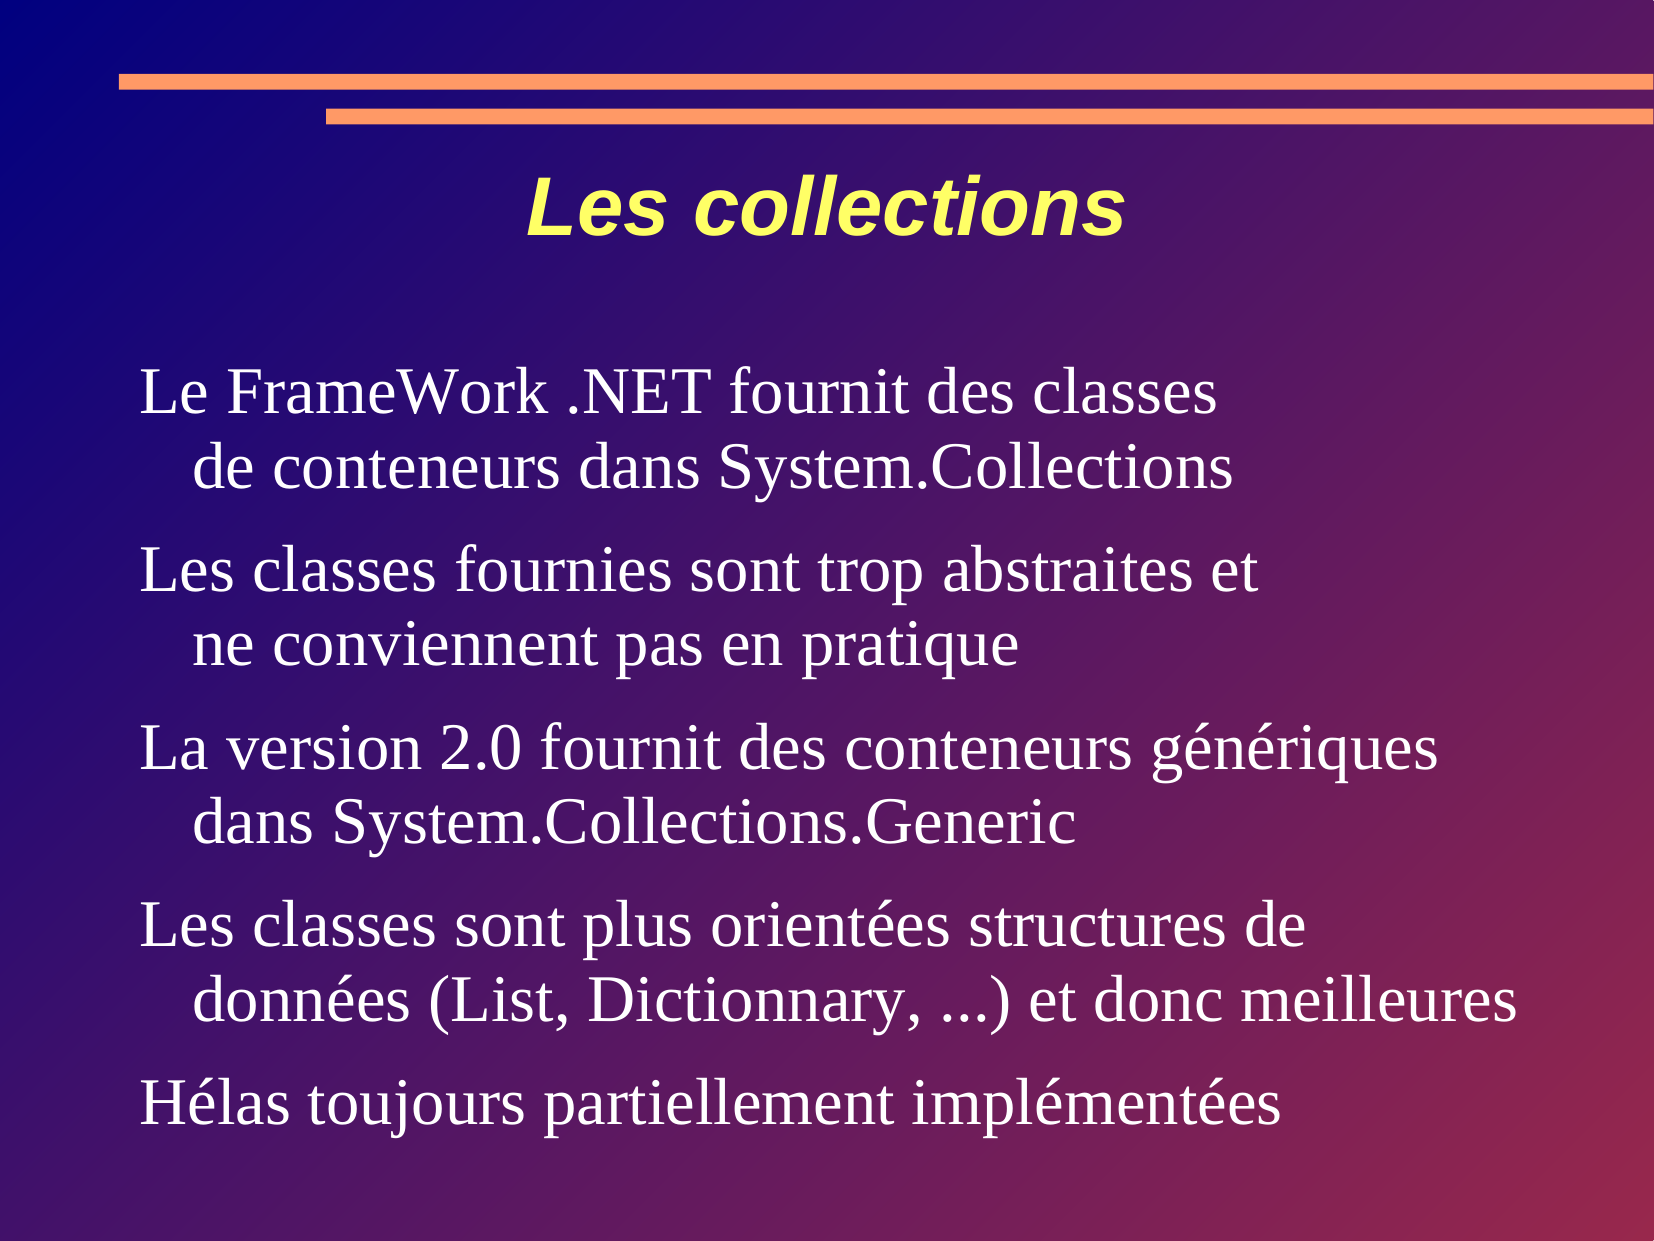

# Les collections
Le FrameWork .NET fournit des classes
de conteneurs dans System.Collections
Les classes fournies sont trop abstraites et
ne conviennent pas en pratique
La version 2.0 fournit des conteneurs génériques dans System.Collections.Generic
Les classes sont plus orientées structures de données (List, Dictionnary, ...) et donc meilleures
Hélas toujours partiellement implémentées